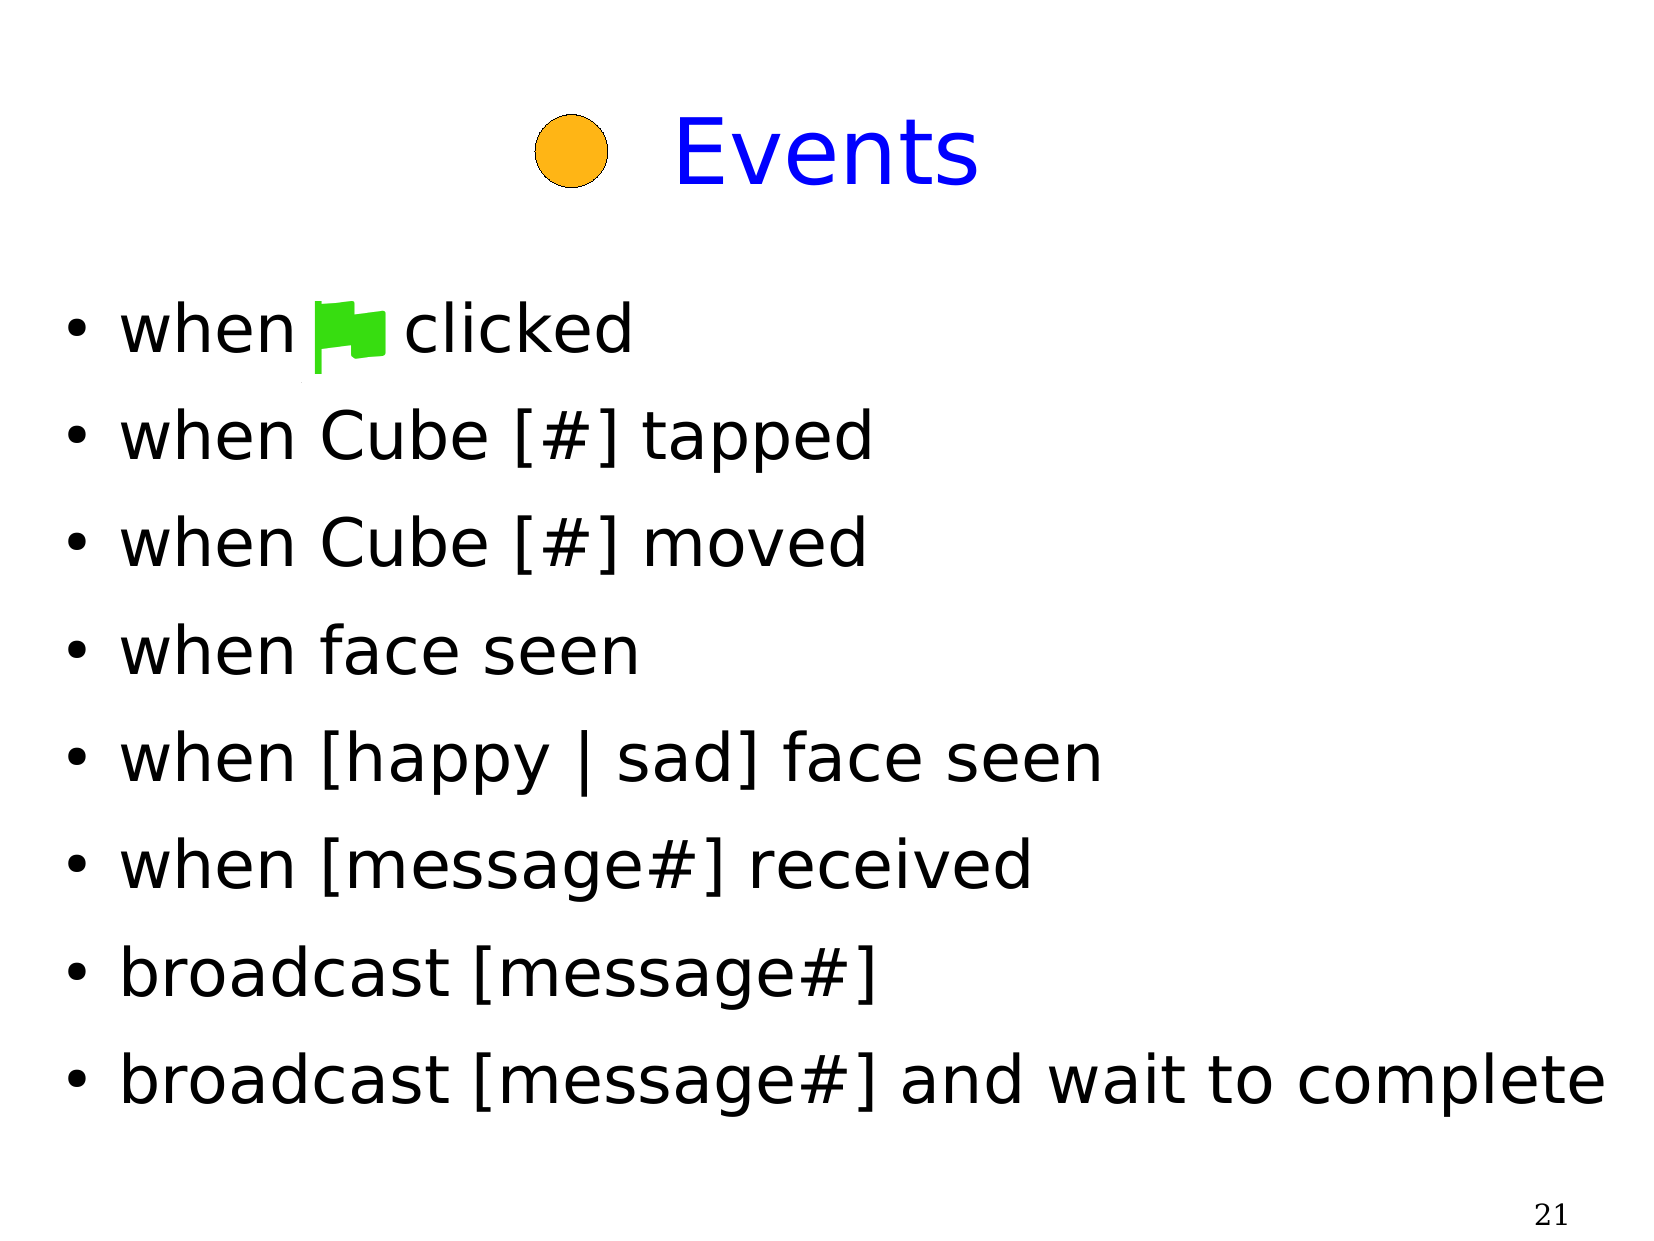

# Events
when clicked
when Cube [#] tapped
when Cube [#] moved
when face seen
when [happy | sad] face seen
when [message#] received
broadcast [message#]
broadcast [message#] and wait to complete
21